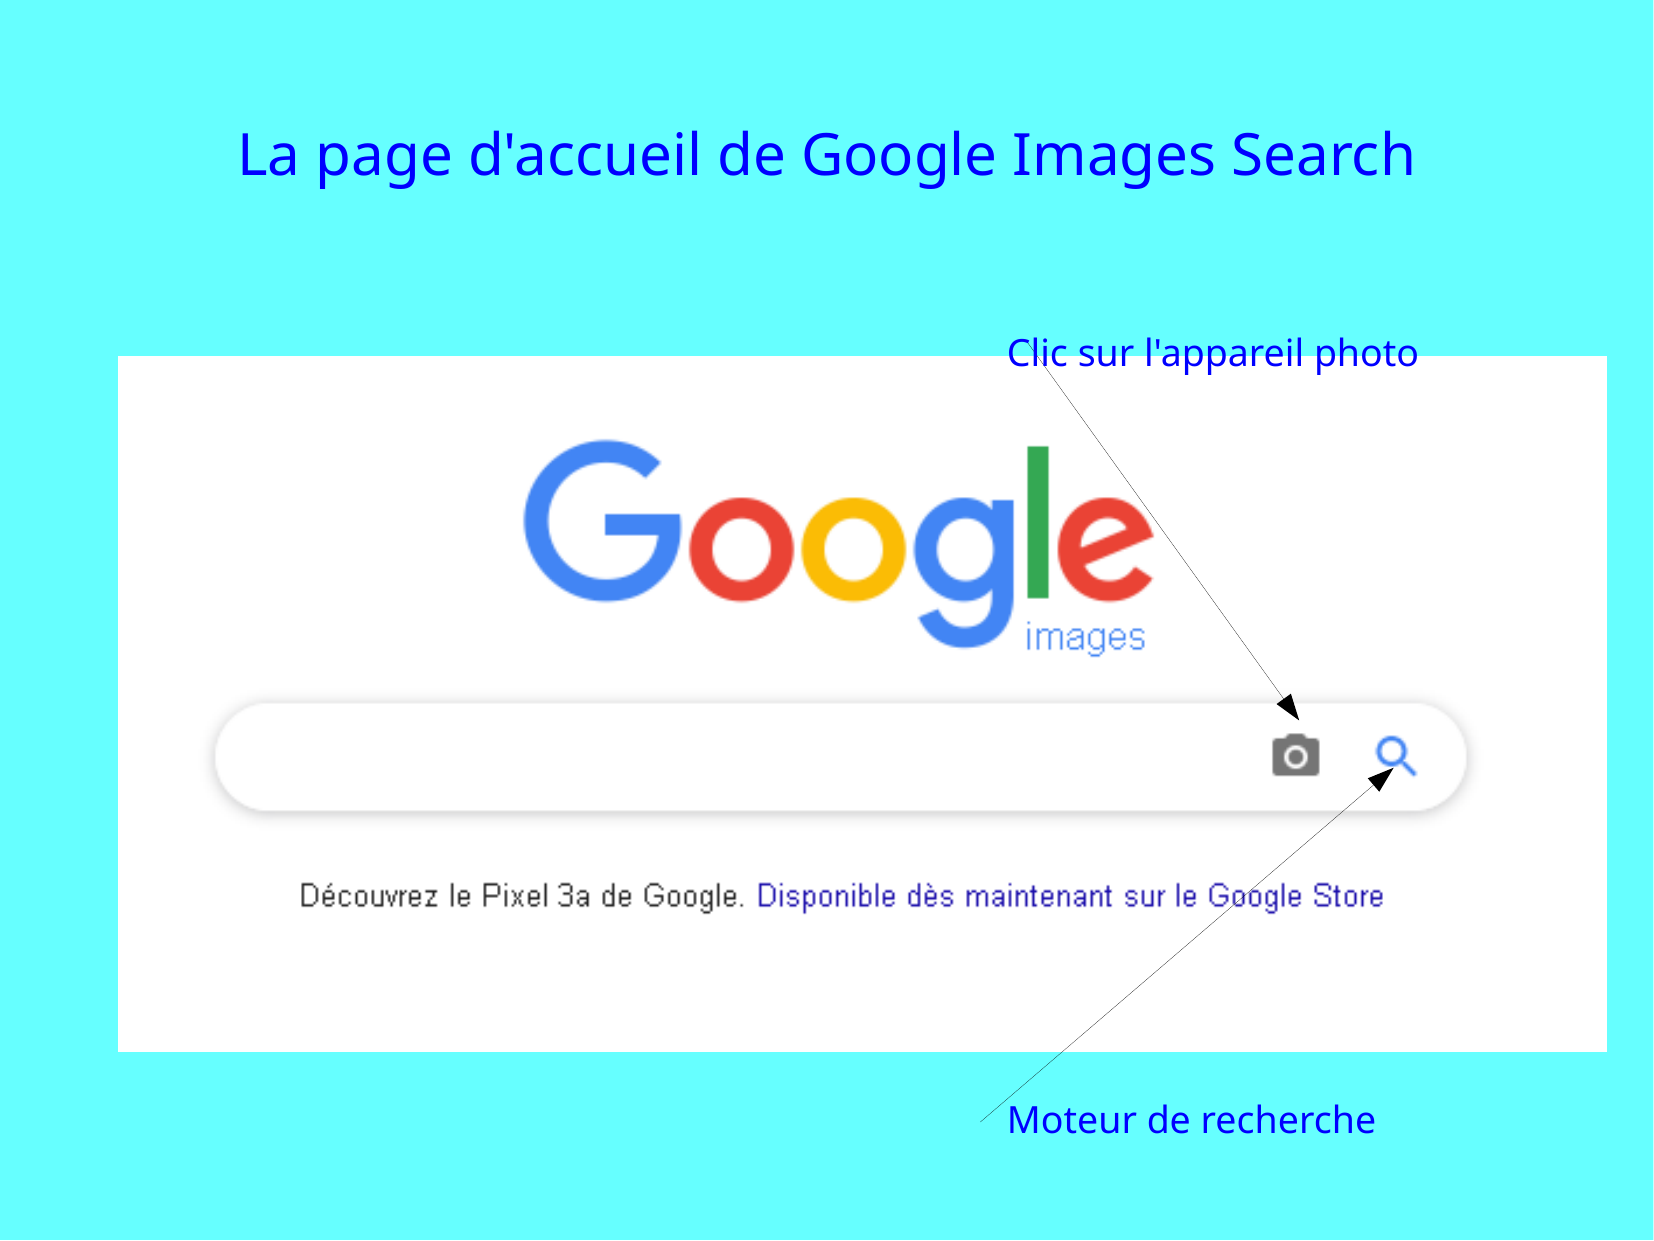

# La page d'accueil de Google Images Search
Clic sur l'appareil photo
Moteur de recherche